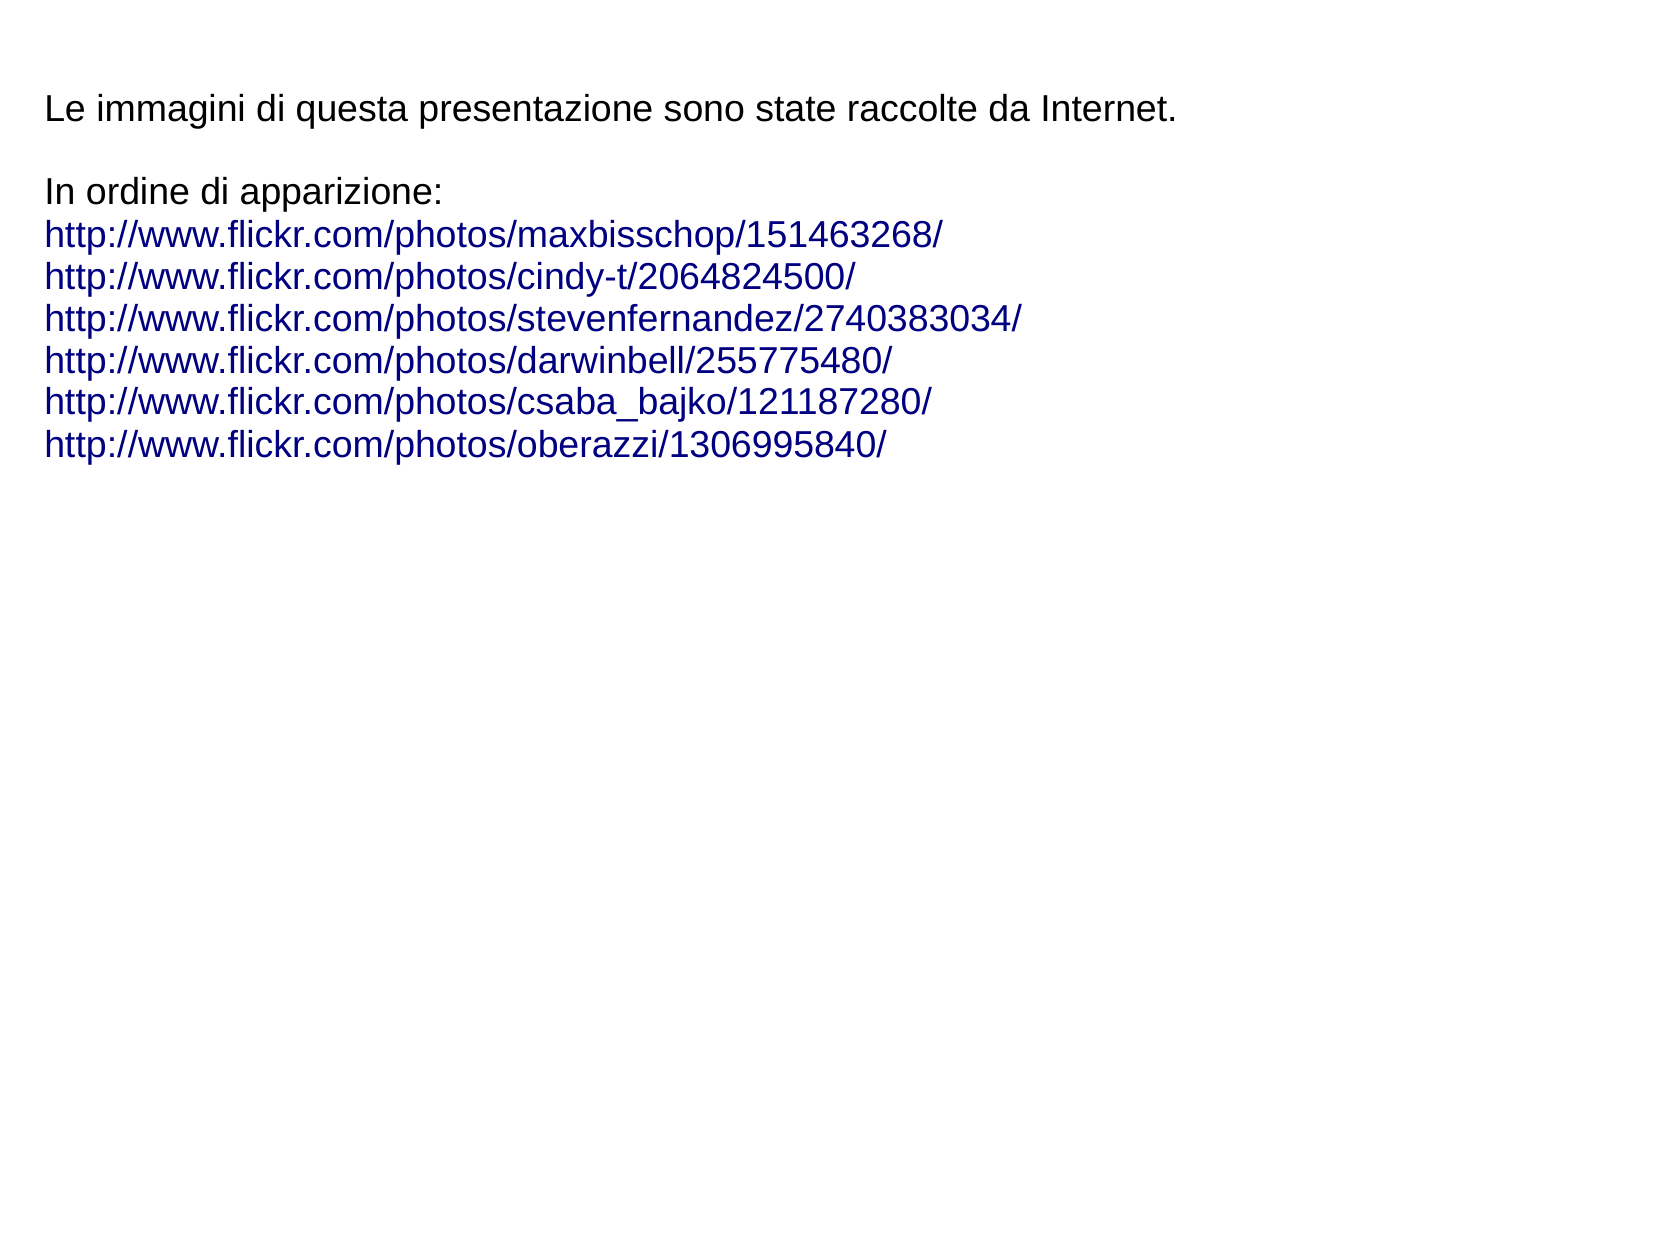

Le immagini di questa presentazione sono state raccolte da Internet.
In ordine di apparizione:
http://www.flickr.com/photos/maxbisschop/151463268/
http://www.flickr.com/photos/cindy-t/2064824500/
http://www.flickr.com/photos/stevenfernandez/2740383034/
http://www.flickr.com/photos/darwinbell/255775480/
http://www.flickr.com/photos/csaba_bajko/121187280/
http://www.flickr.com/photos/oberazzi/1306995840/